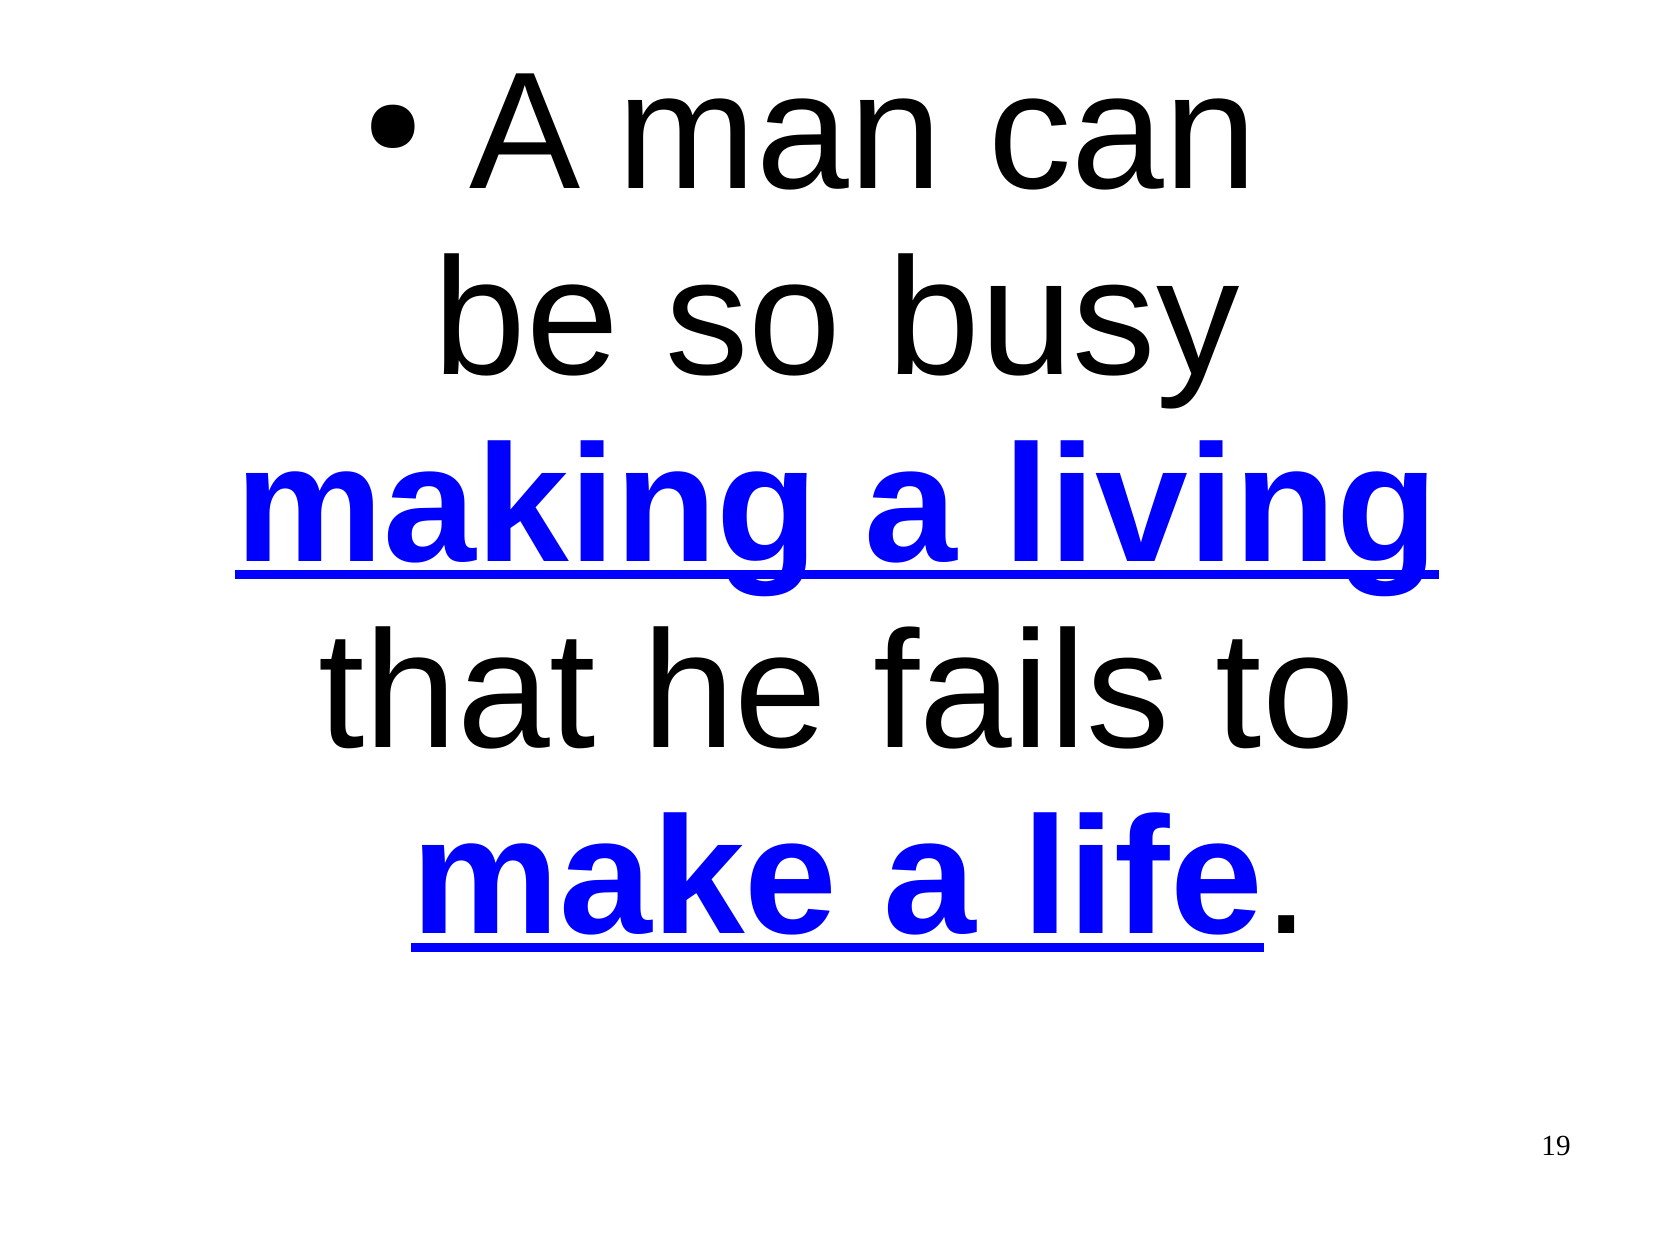

# A man can be so busy making a living that he fails to make a life.
19